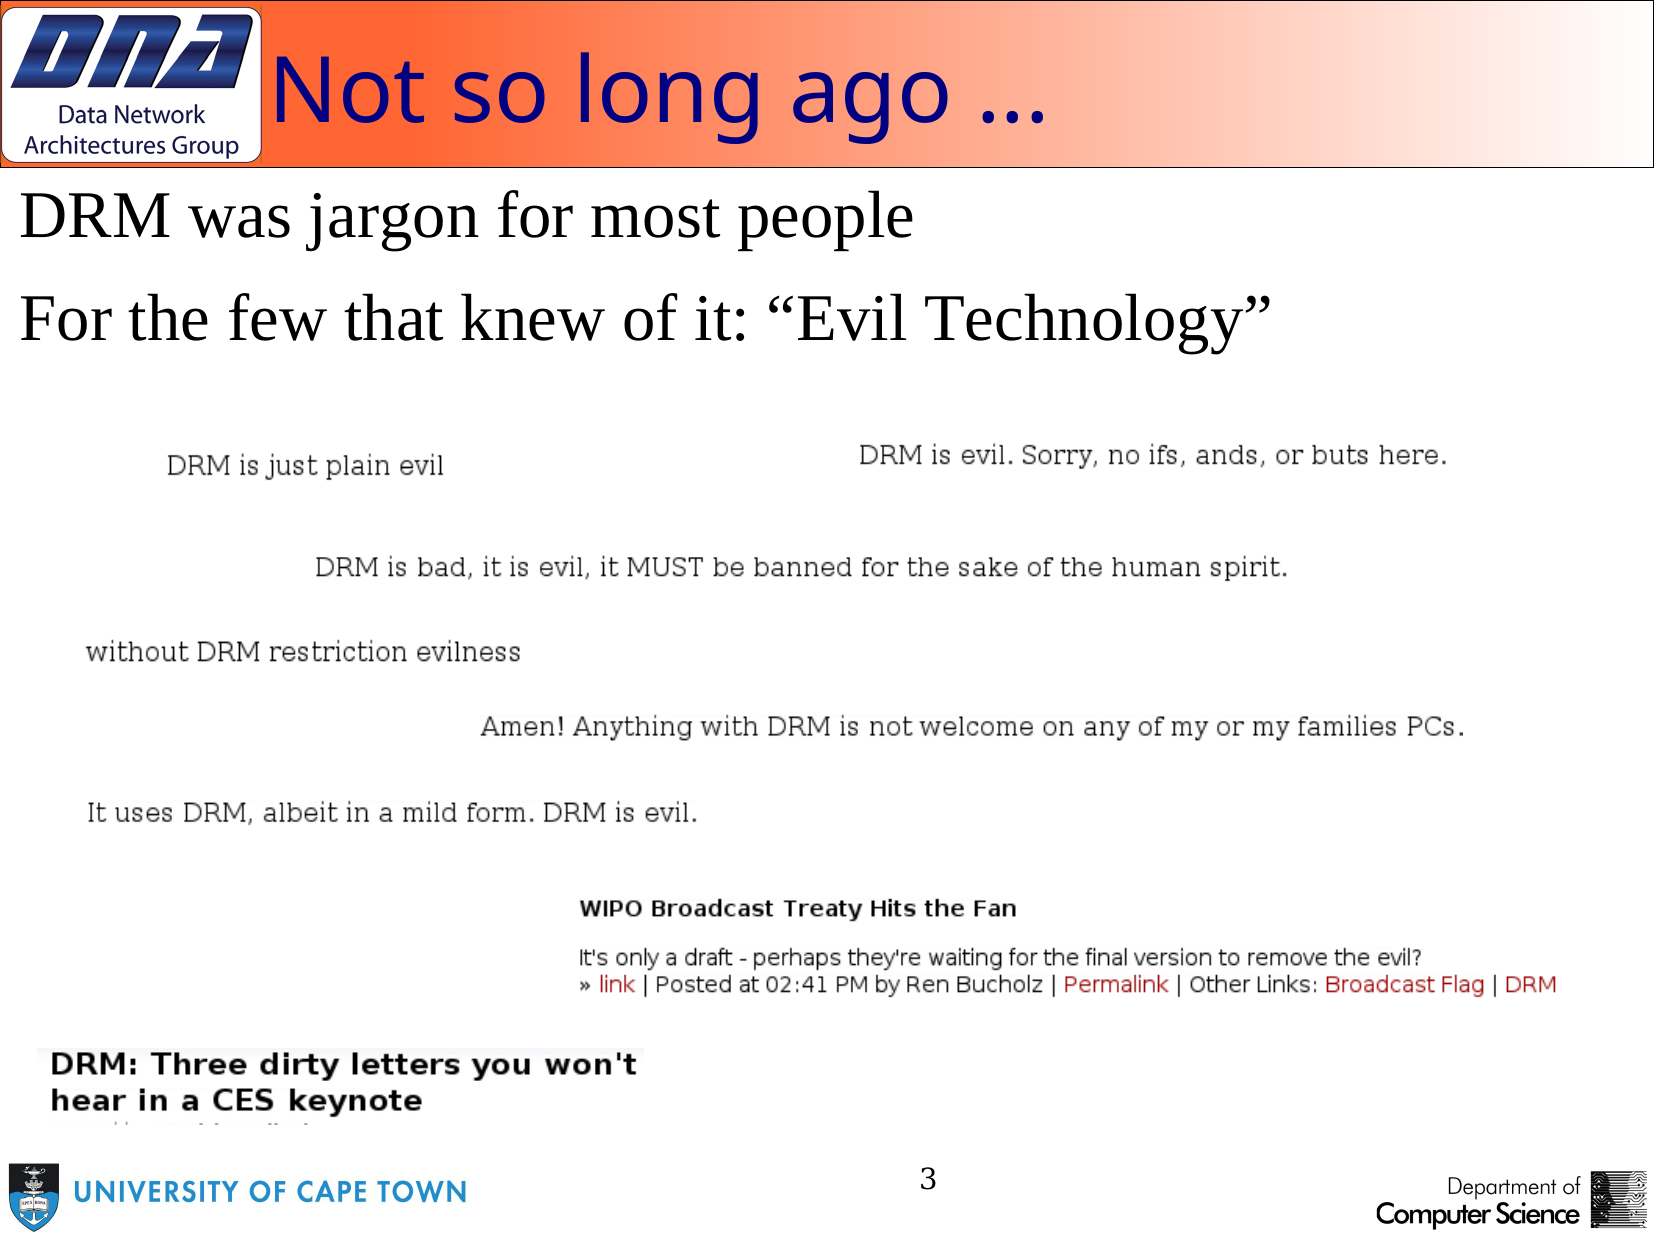

# Not so long ago ...
DRM was jargon for most people
For the few that knew of it: “Evil Technology”
3